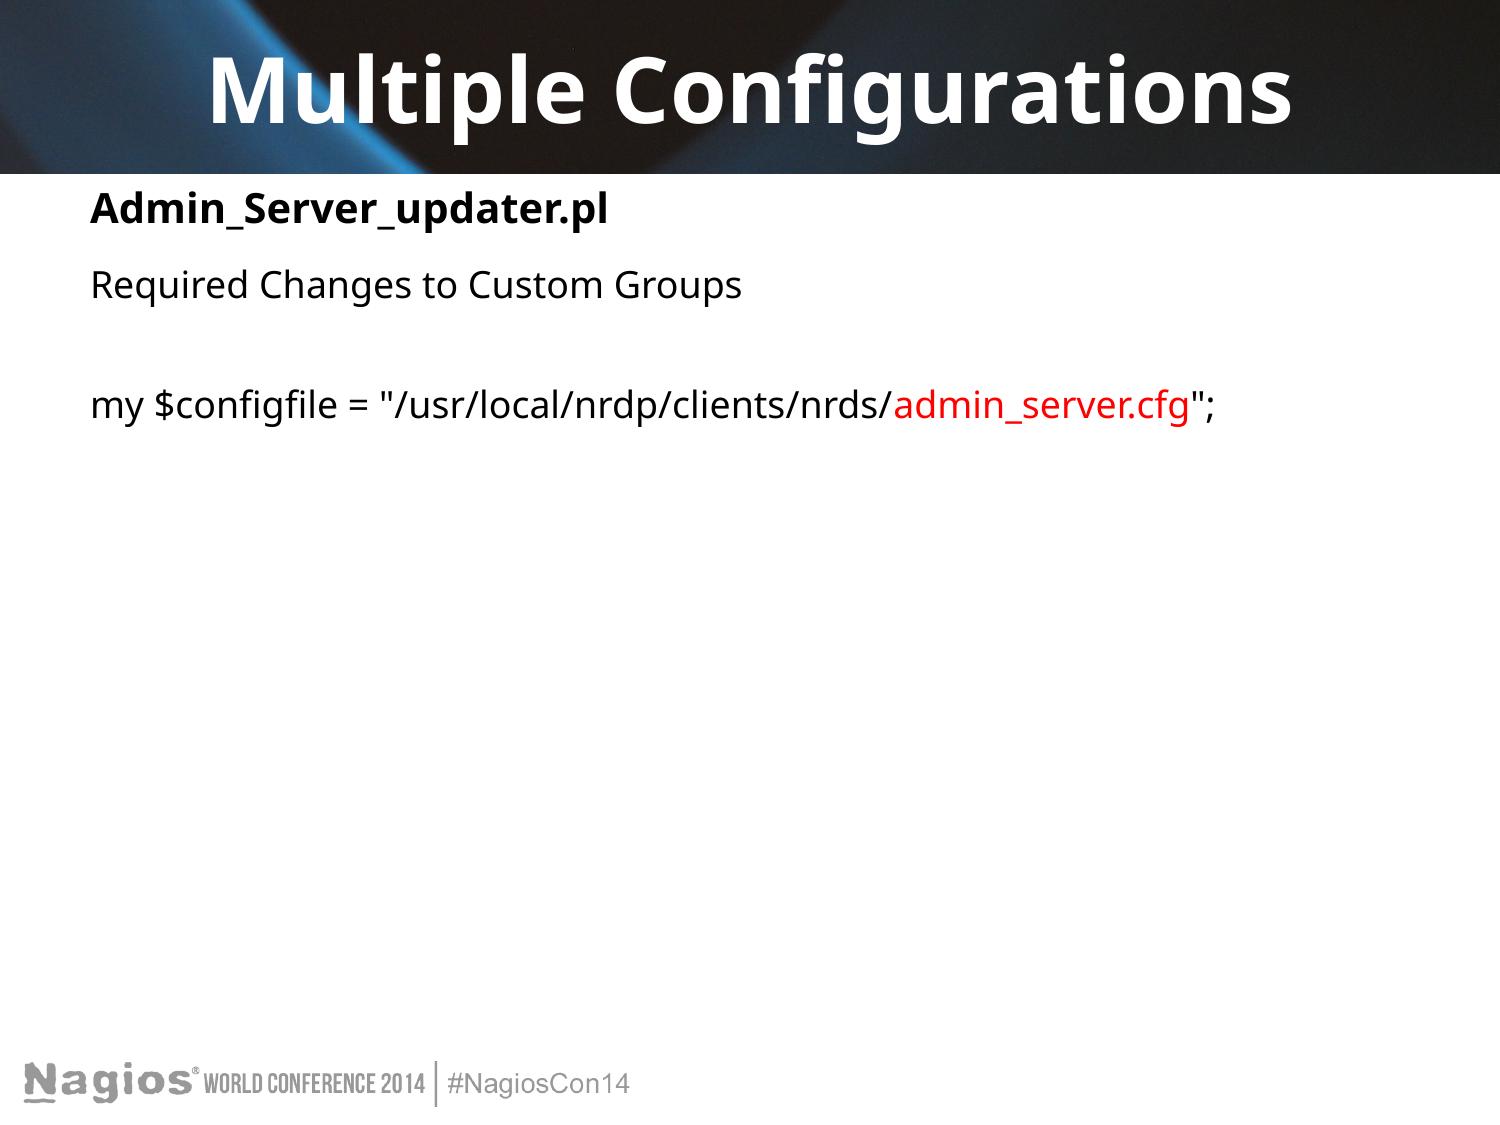

# Multiple Configurations
Admin_Server_updater.pl
Required Changes to Custom Groups
my $configfile = "/usr/local/nrdp/clients/nrds/admin_server.cfg";